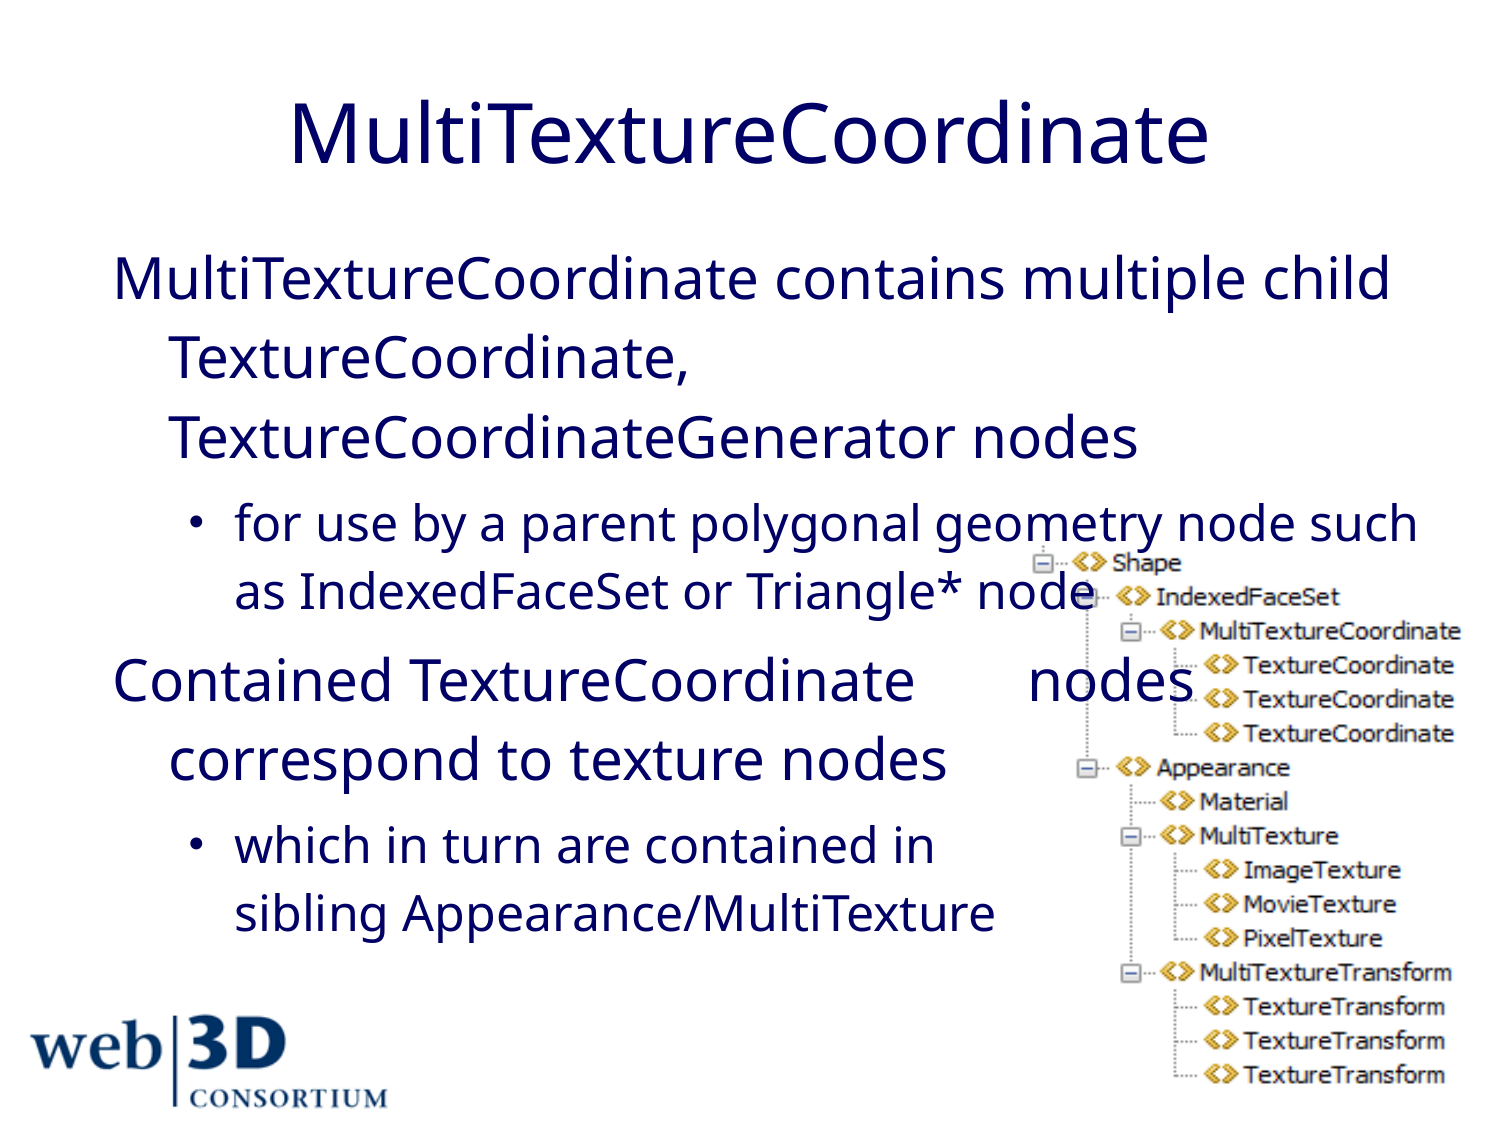

# MultiTextureCoordinate
MultiTextureCoordinate contains multiple child TextureCoordinate, TextureCoordinateGenerator nodes
for use by a parent polygonal geometry node such as IndexedFaceSet or Triangle* node
Contained TextureCoordinate	 nodes	correspond to texture nodes
which in turn are contained in 			sibling Appearance/MultiTexture